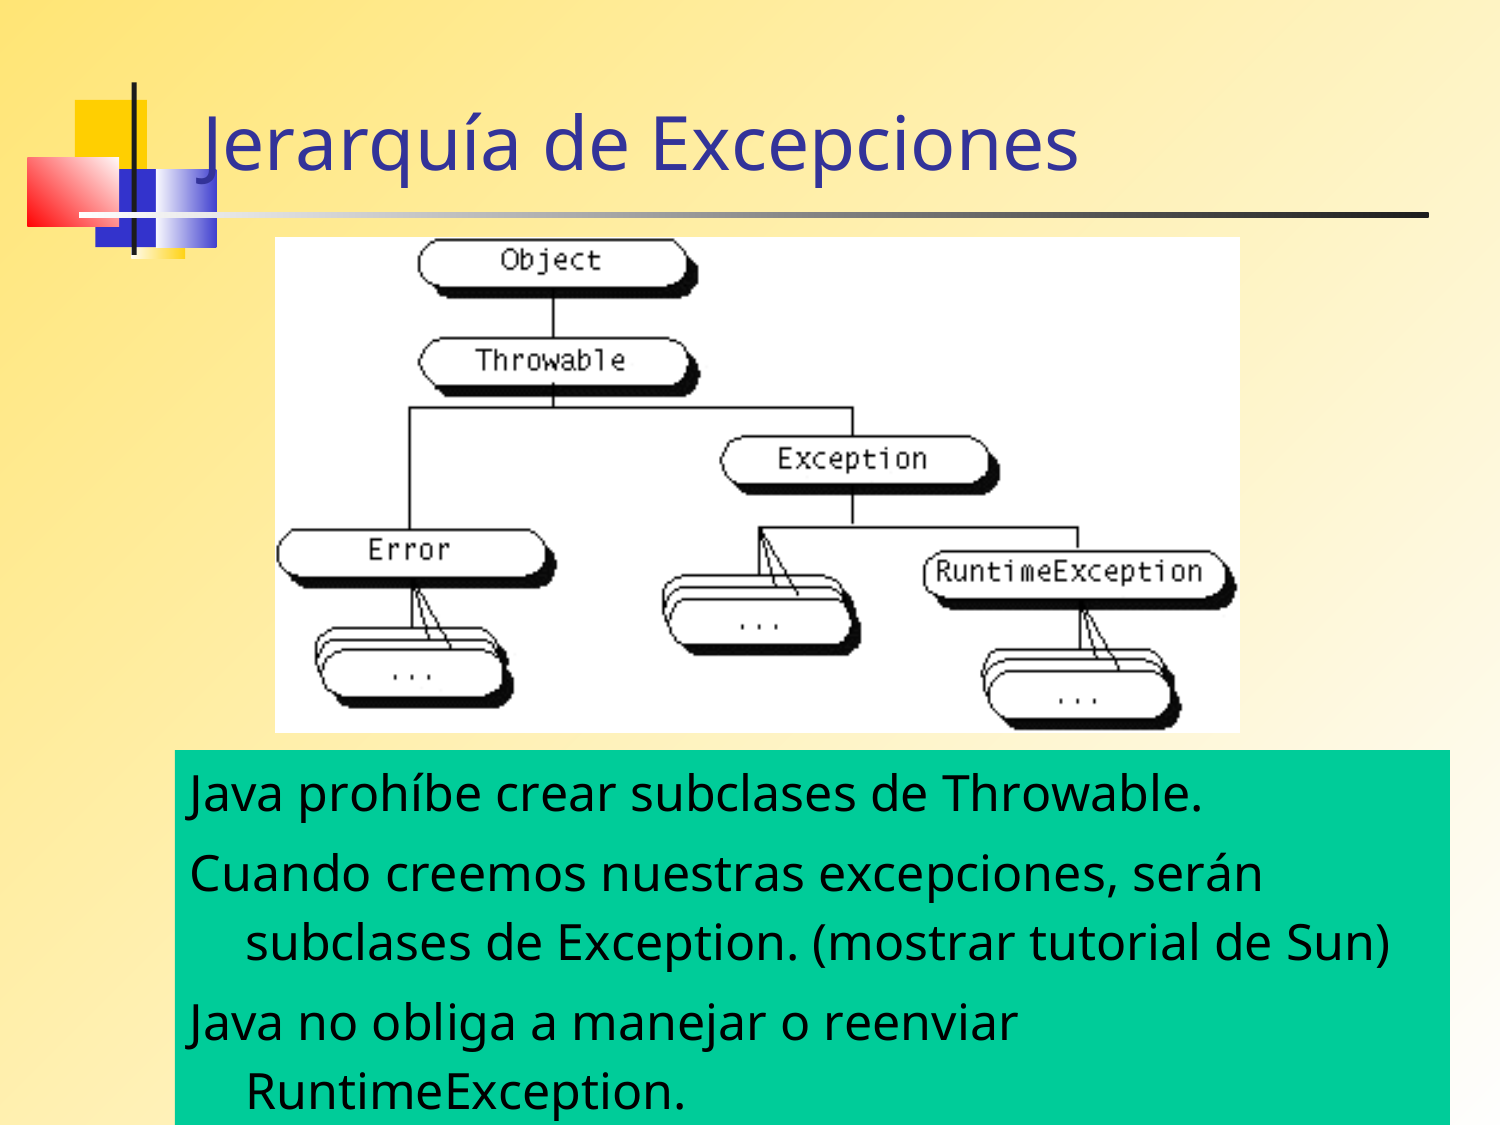

# Jerarquía de Excepciones
Java prohíbe crear subclases de Throwable.
Cuando creemos nuestras excepciones, serán subclases de Exception. (mostrar tutorial de Sun)
Java no obliga a manejar o reenviar RuntimeException.